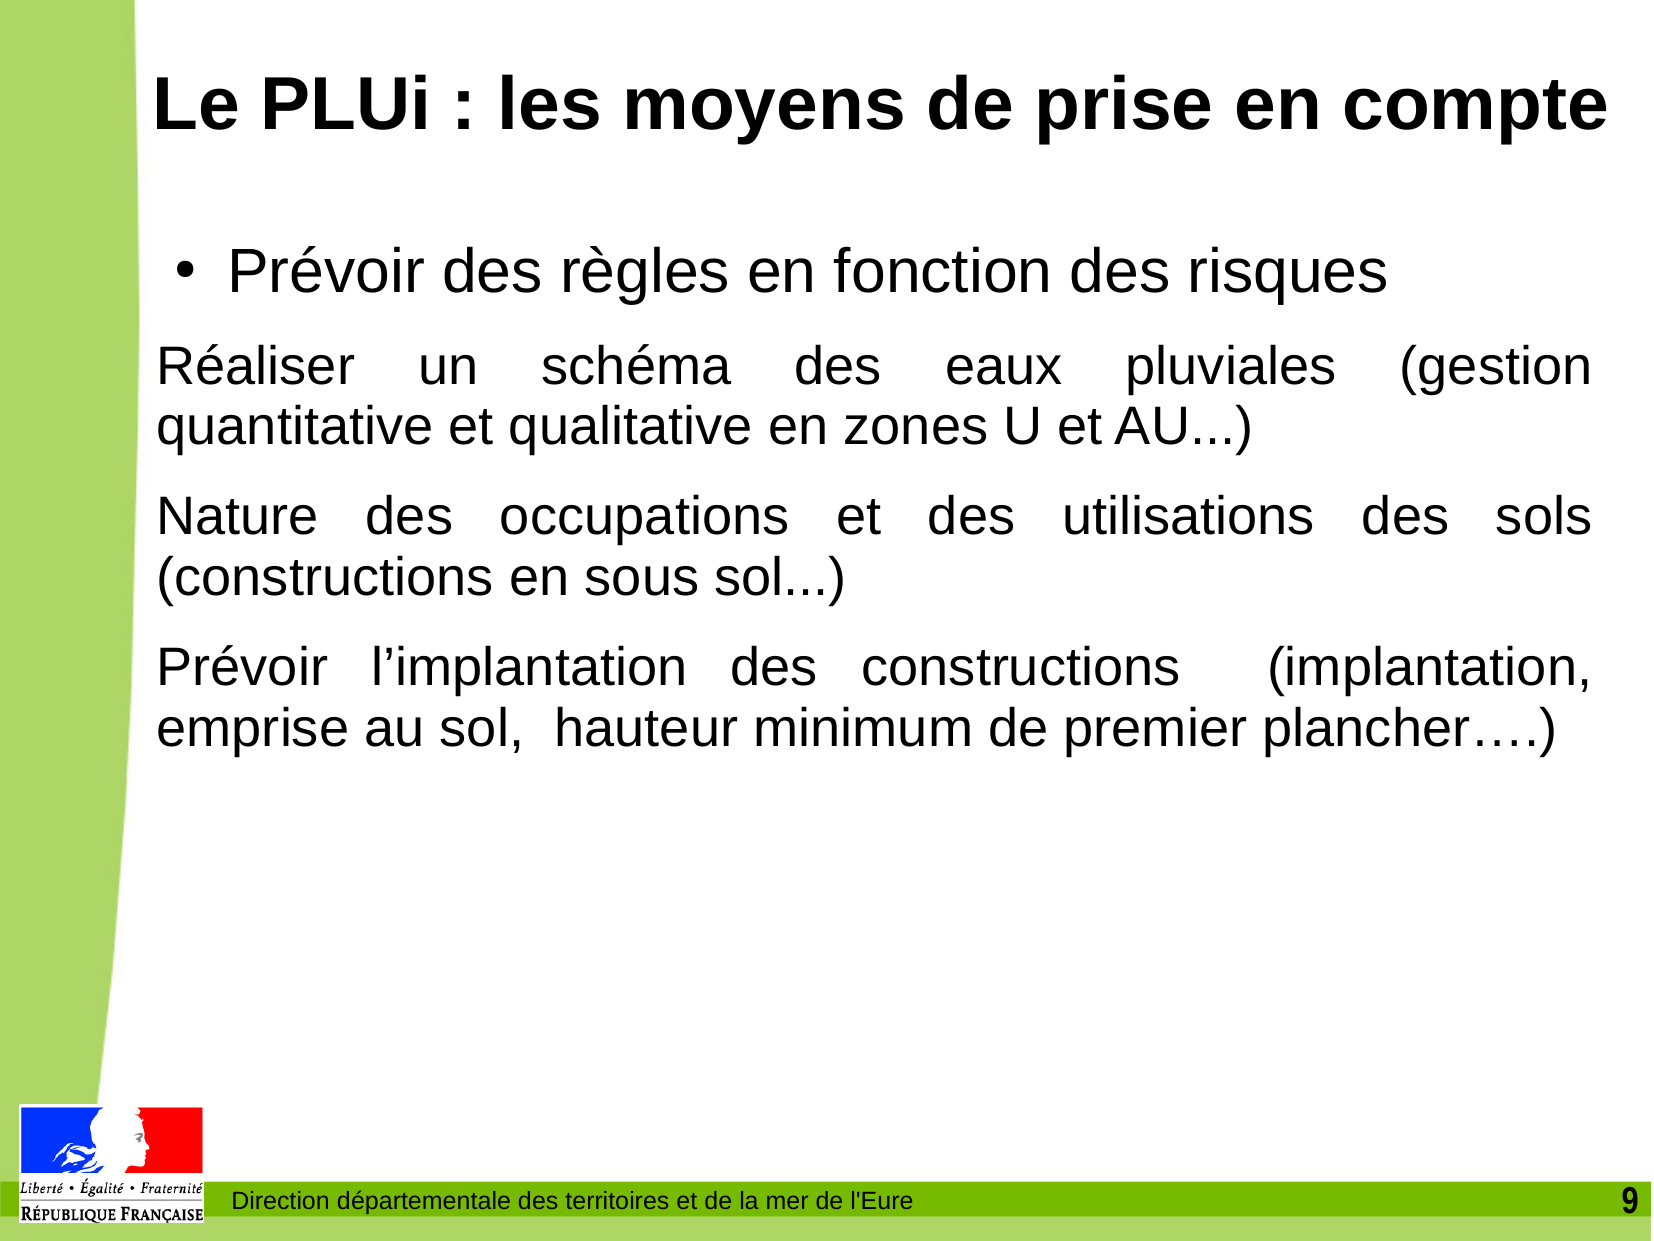

# Le PLUi : les moyens de prise en compte
Prévoir des règles en fonction des risques
Réaliser un schéma des eaux pluviales (gestion quantitative et qualitative en zones U et AU...)
Nature des occupations et des utilisations des sols (constructions en sous sol...)
Prévoir l’implantation des constructions (implantation, emprise au sol, hauteur minimum de premier plancher….)